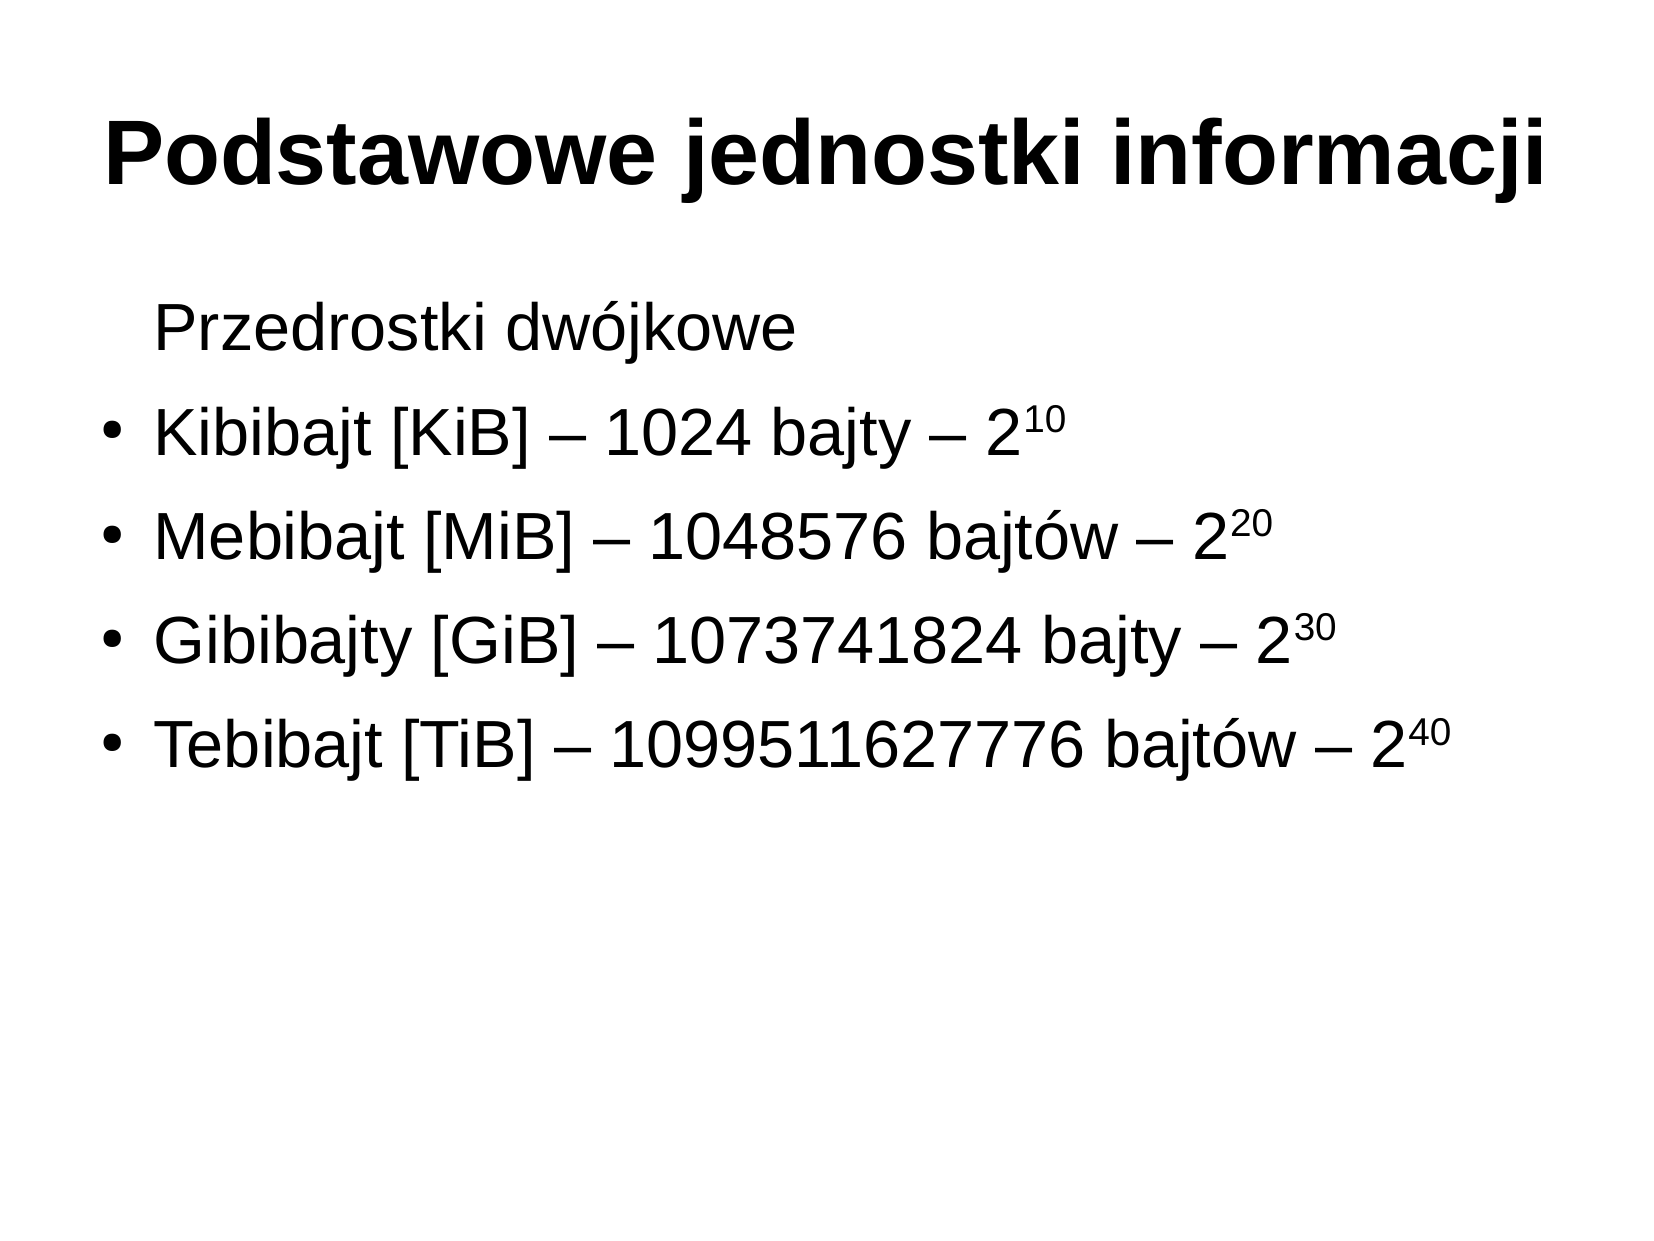

# Podstawowe jednostki informacji
Przedrostki dwójkowe
Kibibajt [KiB] – 1024 bajty – 210
Mebibajt [MiB] – 1048576 bajtów – 220
Gibibajty [GiB] – 1073741824 bajty – 230
Tebibajt [TiB] – 1099511627776 bajtów – 240